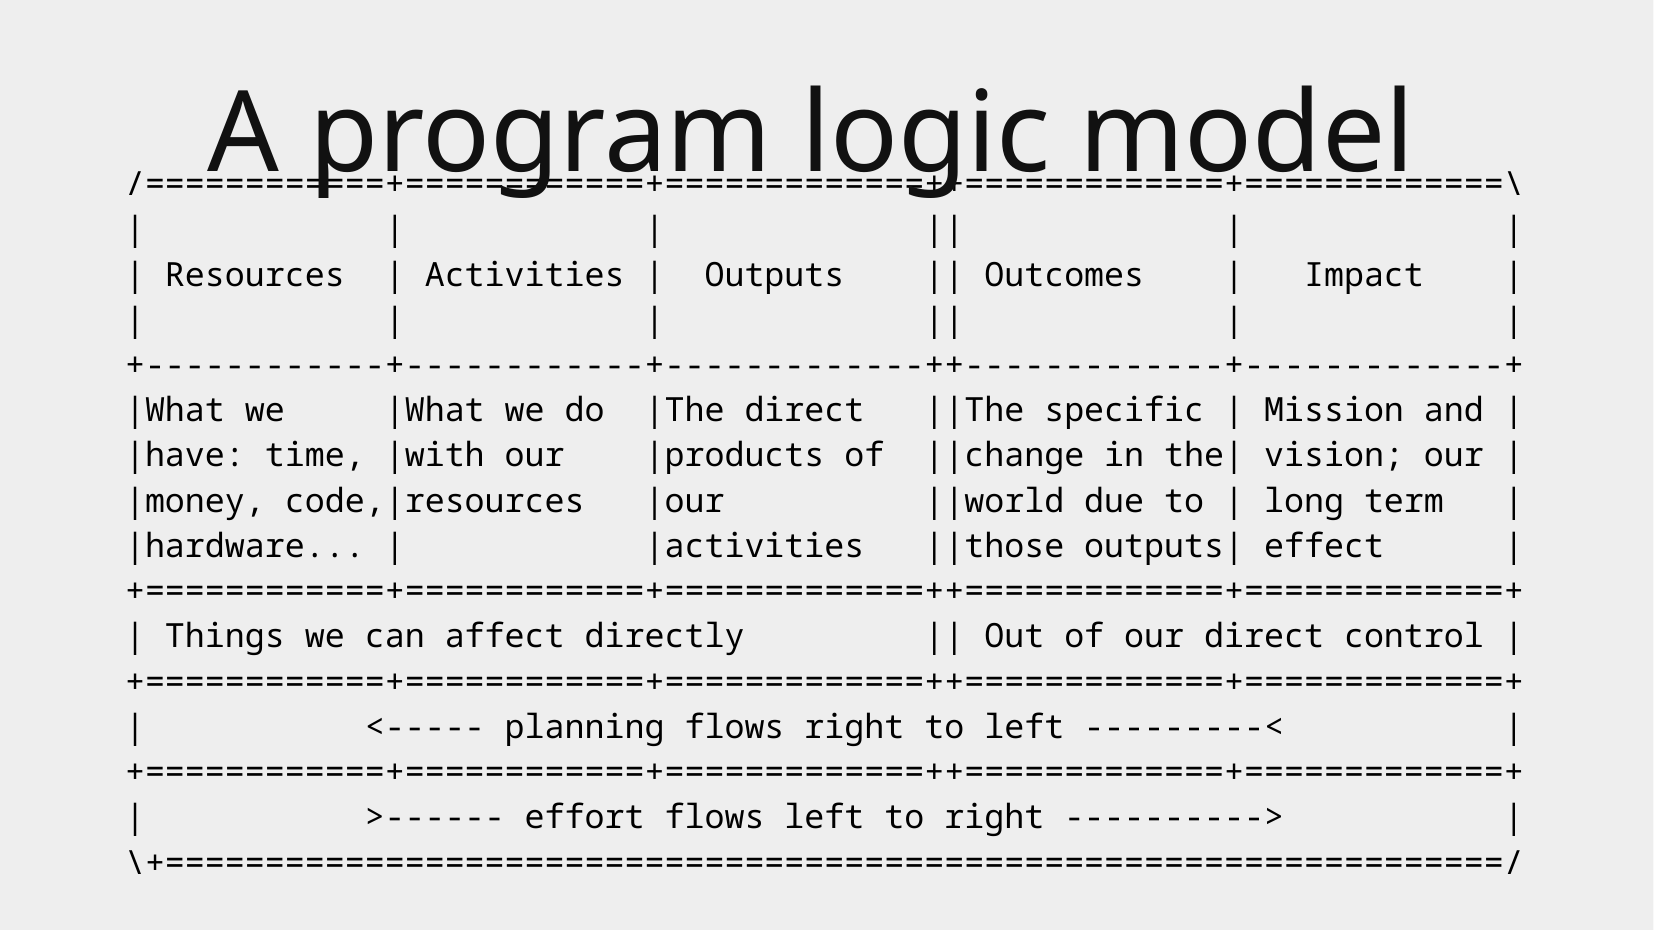

A program logic model
# /============+============+=============++=============+=============\
 | | | || | |
 | Resources | Activities | Outputs || Outcomes | Impact |
 | | | || | |
 +------------+------------+-------------++-------------+-------------+
 |What we |What we do |The direct ||The specific | Mission and |
 |have: time, |with our |products of ||change in the| vision; our |
 |money, code,|resources |our ||world due to | long term |
 |hardware... | |activities ||those outputs| effect |
 +============+============+=============++=============+=============+
 | Things we can affect directly || Out of our direct control |
 +============+============+=============++=============+=============+
 | <----- planning flows right to left ---------< |
 +============+============+=============++=============+=============+
 | >------ effort flows left to right ----------> |
 \+===================================================================/